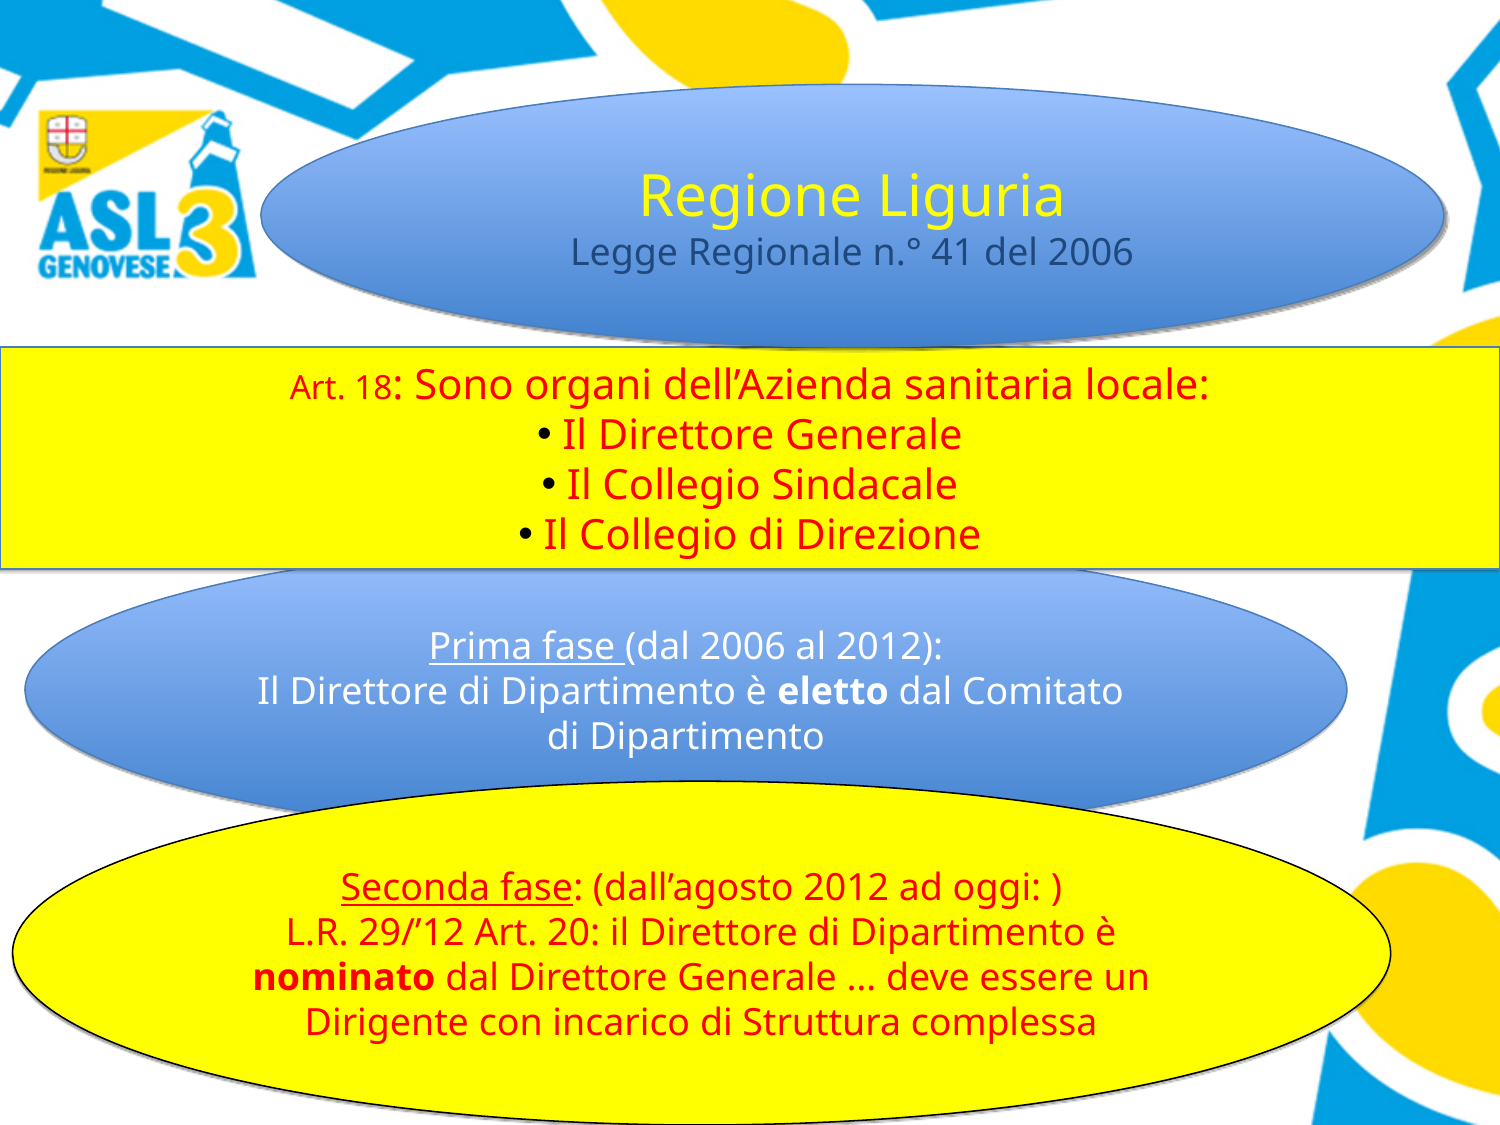

Regione Liguria
Legge Regionale n.° 41 del 2006
Art. 18: Sono organi dell’Azienda sanitaria locale:
 Il Direttore Generale
 Il Collegio Sindacale
 Il Collegio di Direzione
Prima fase (dal 2006 al 2012):
 Il Direttore di Dipartimento è eletto dal Comitato di Dipartimento
Seconda fase: (dall’agosto 2012 ad oggi: )
L.R. 29/’12 Art. 20: il Direttore di Dipartimento è nominato dal Direttore Generale … deve essere un Dirigente con incarico di Struttura complessa